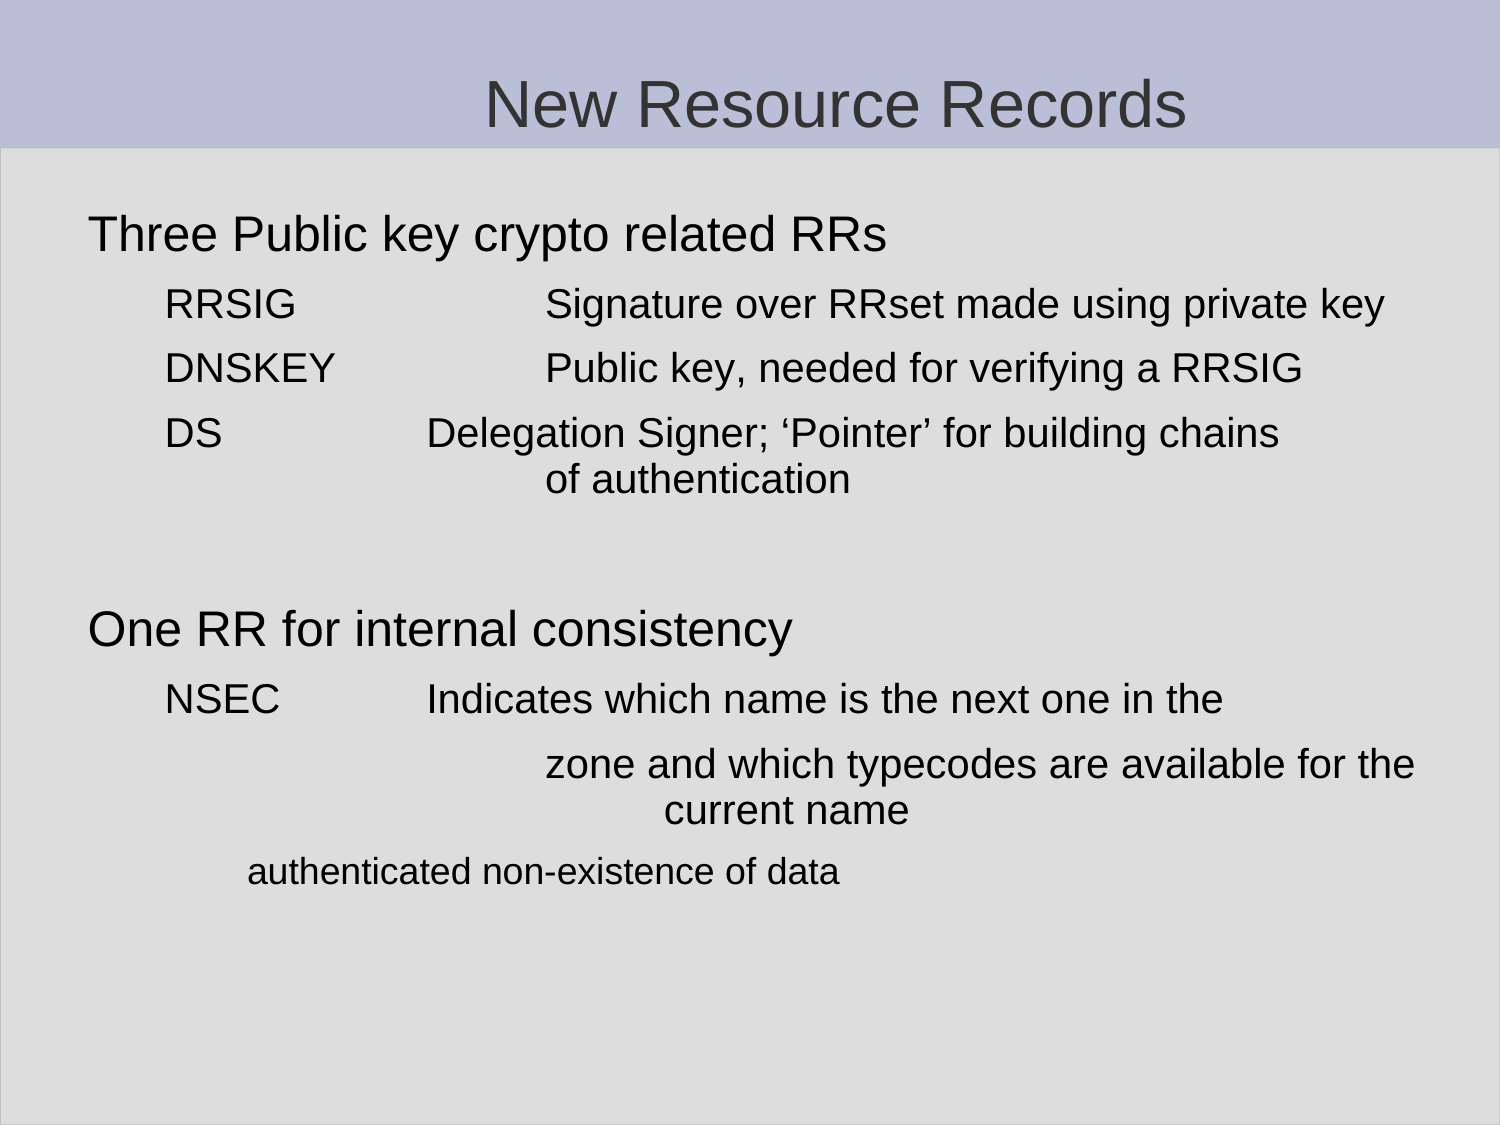

# New Resource Records
Three Public key crypto related RRs
RRSIG 		Signature over RRset made using private key
DNSKEY		Public key, needed for verifying a RRSIG
DS		Delegation Signer; ‘Pointer’ for building chains 				of authentication
One RR for internal consistency
NSEC		Indicates which name is the next one in the
 				zone and which typecodes are available for the 				current name
authenticated non-existence of data